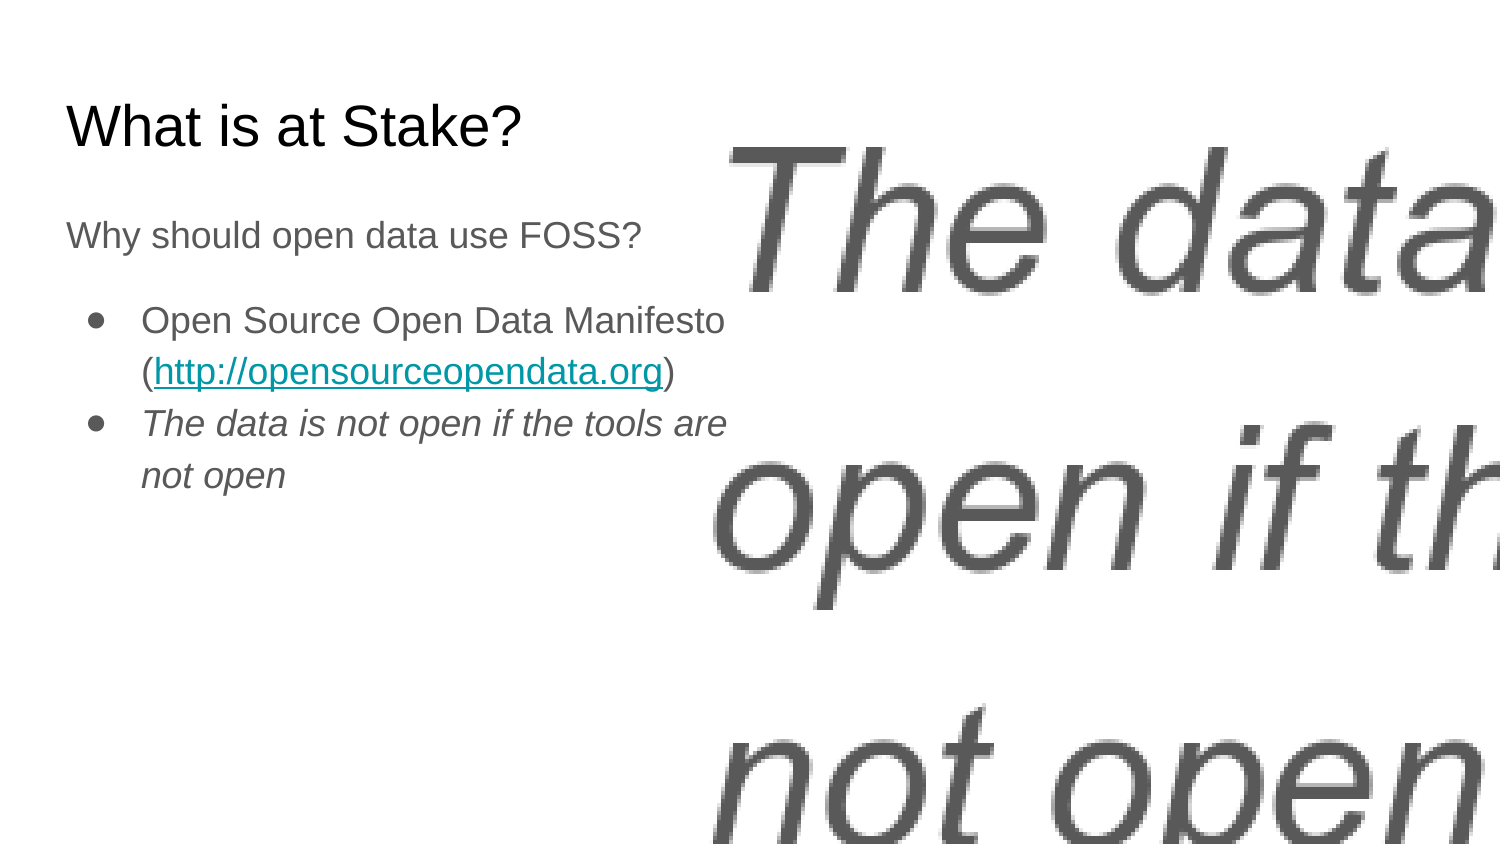

# What is at Stake?
Why should open data use FOSS?
Open Source Open Data Manifesto (http://opensourceopendata.org)
The data is not open if the tools are not open